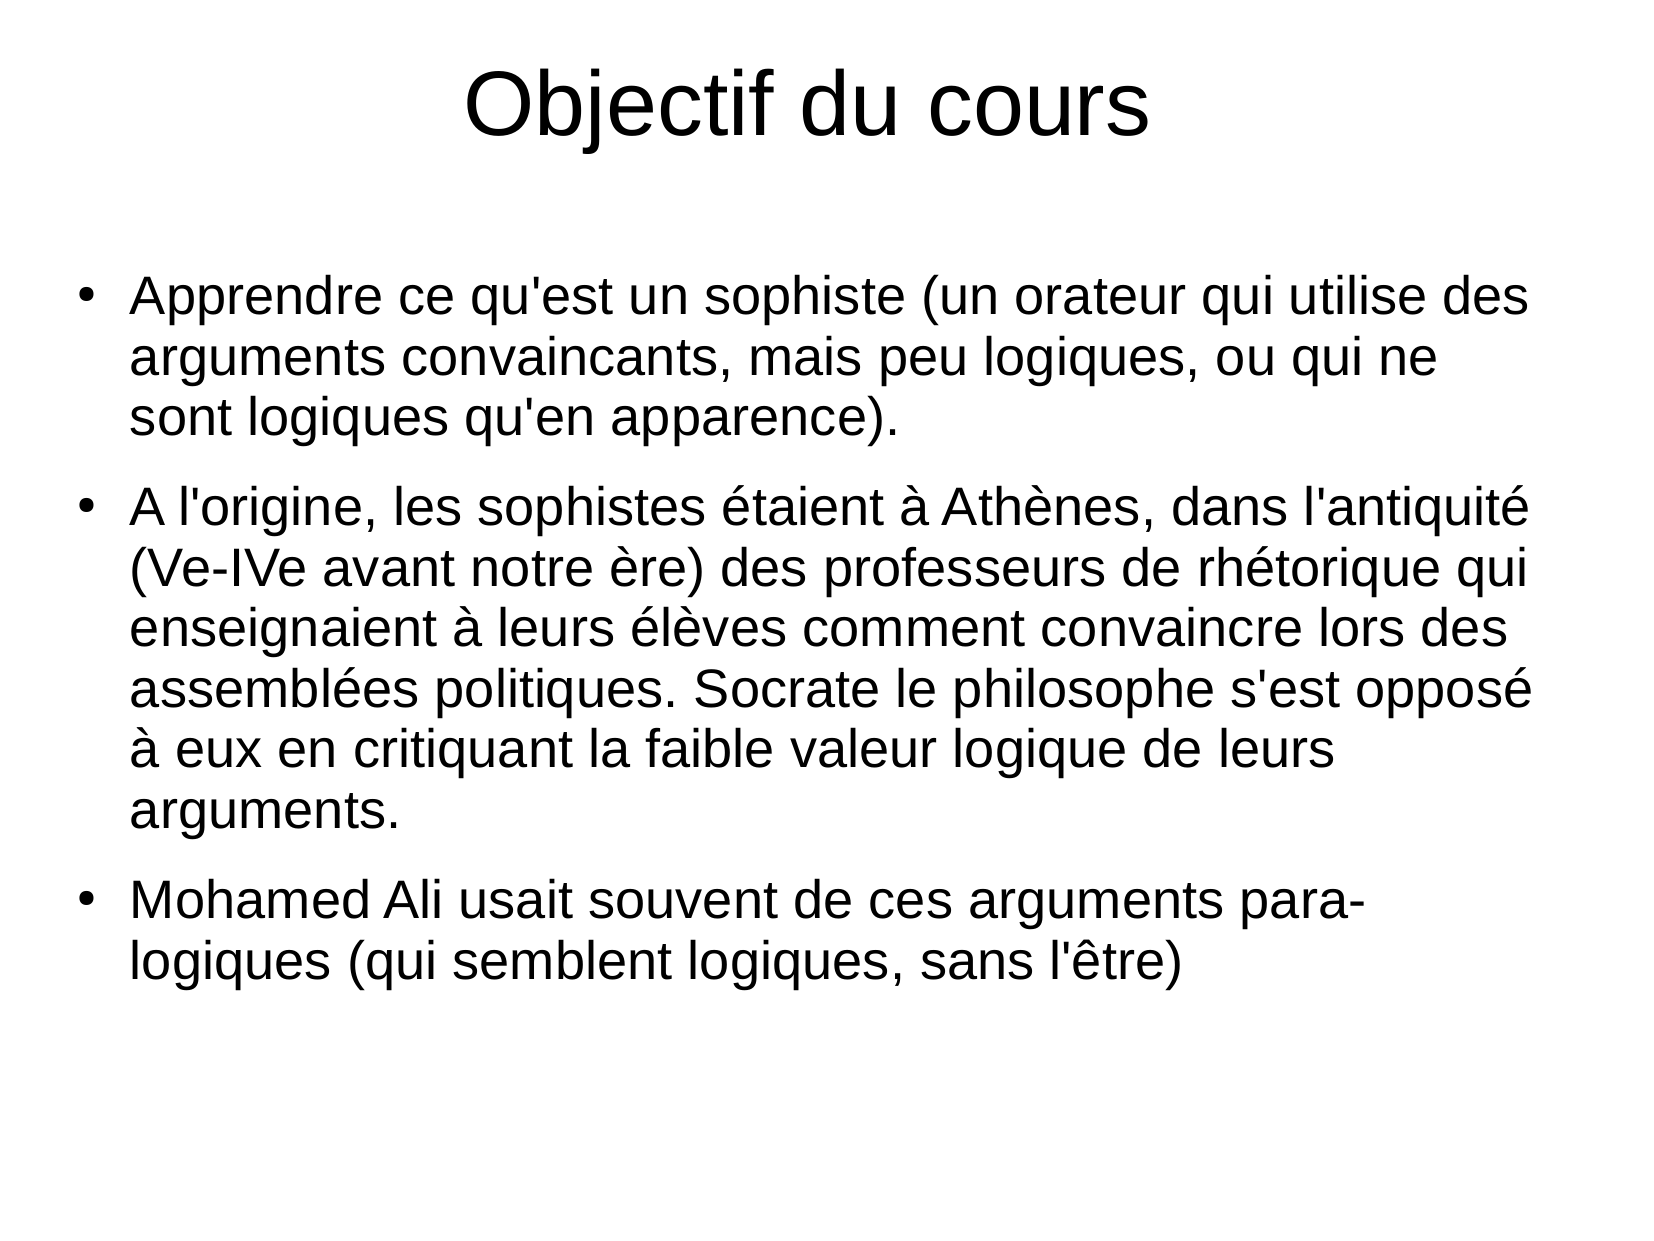

# Objectif du cours
Apprendre ce qu'est un sophiste (un orateur qui utilise des arguments convaincants, mais peu logiques, ou qui ne sont logiques qu'en apparence).
A l'origine, les sophistes étaient à Athènes, dans l'antiquité (Ve-IVe avant notre ère) des professeurs de rhétorique qui enseignaient à leurs élèves comment convaincre lors des assemblées politiques. Socrate le philosophe s'est opposé à eux en critiquant la faible valeur logique de leurs arguments.
Mohamed Ali usait souvent de ces arguments para-logiques (qui semblent logiques, sans l'être)